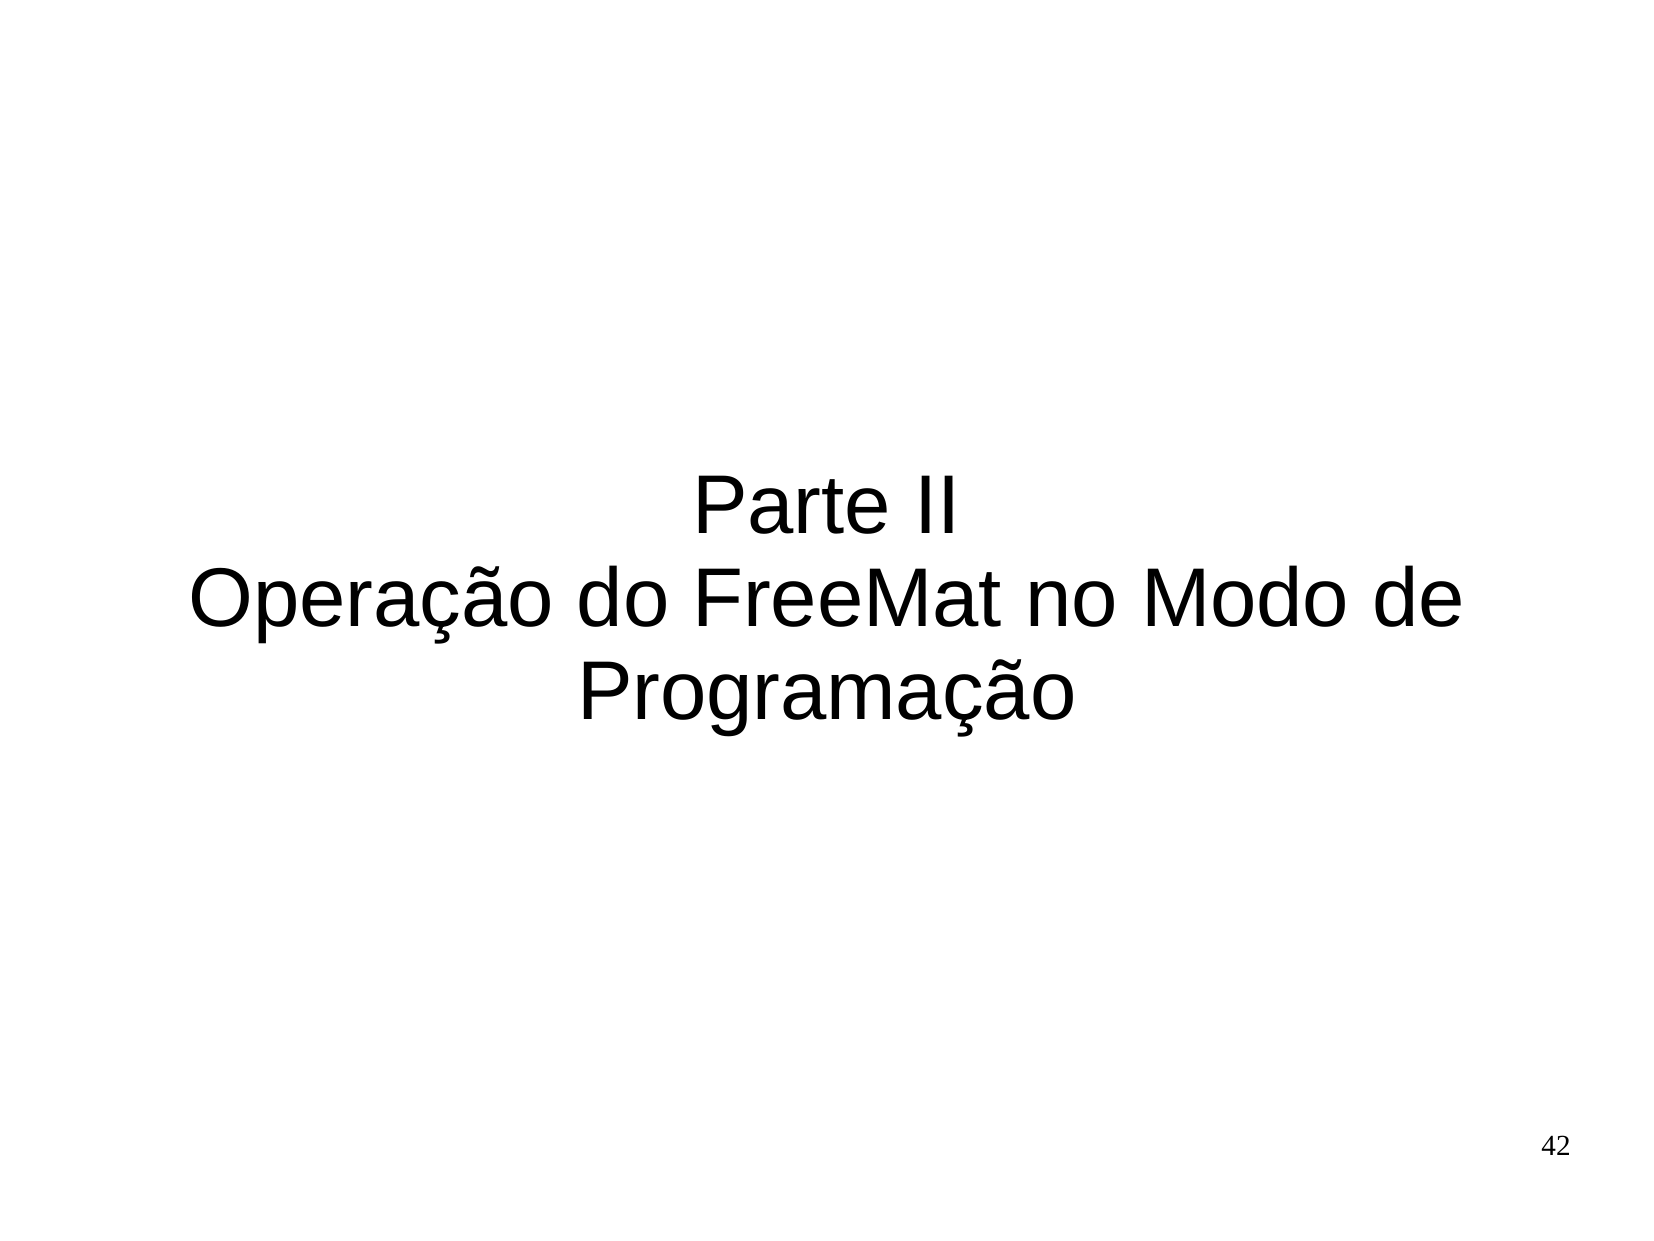

# Parte II
Operação do FreeMat no Modo de Programação
42